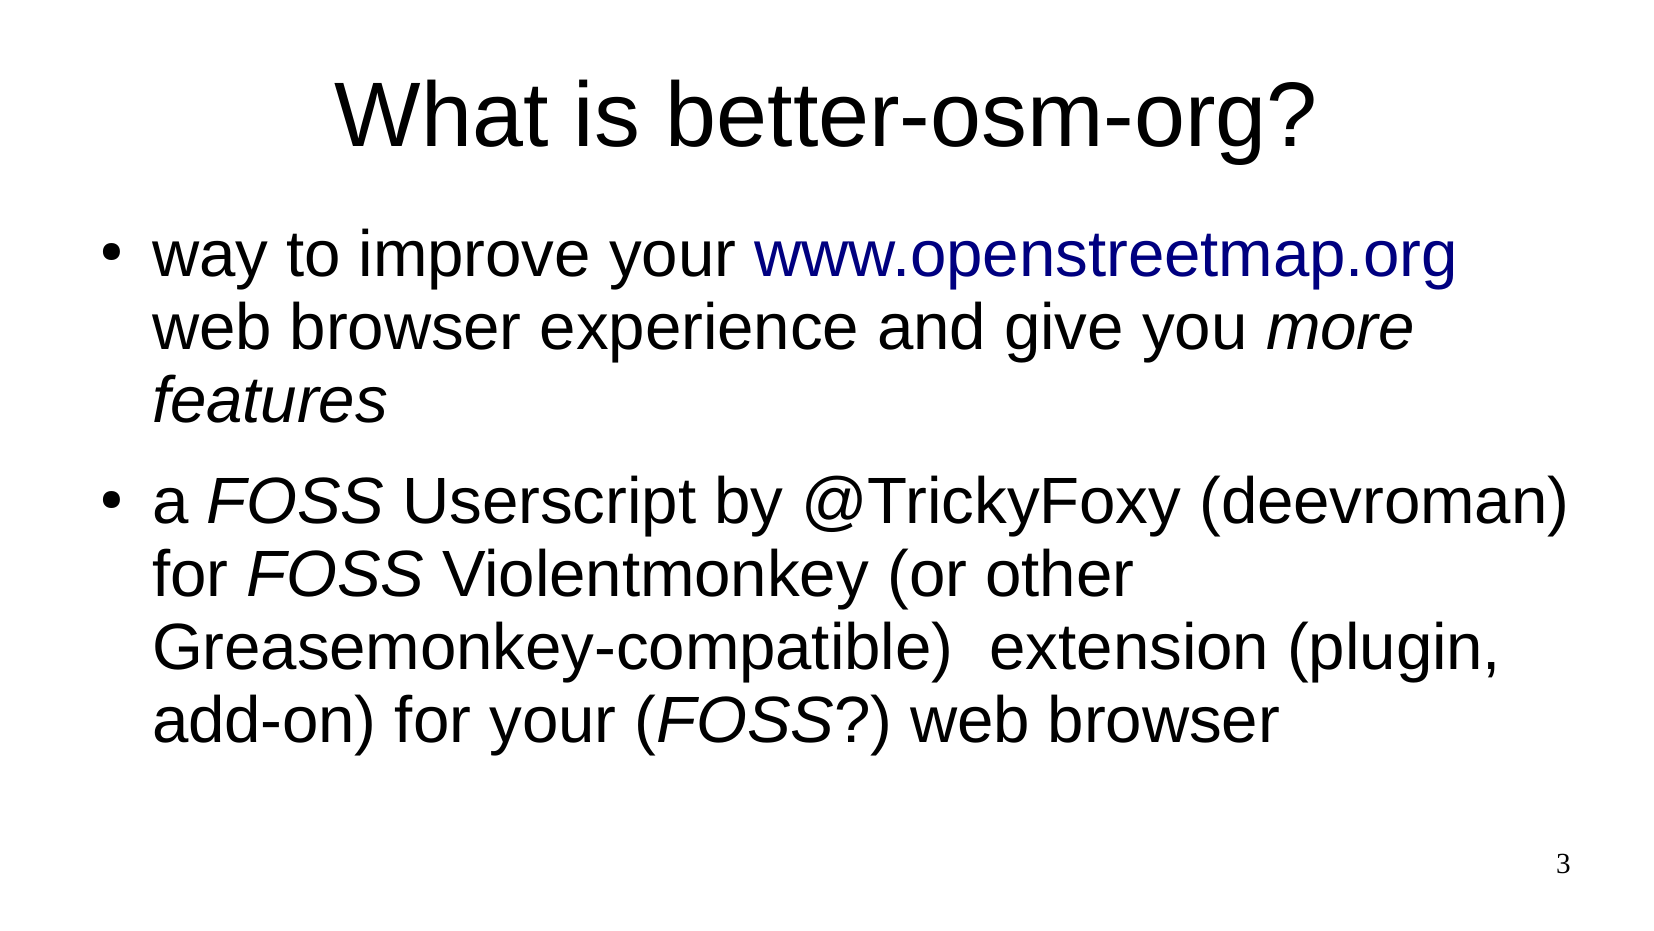

# What is better-osm-org?
way to improve your www.openstreetmap.org web browser experience and give you more features
a FOSS Userscript by @TrickyFoxy (deevroman) for FOSS Violentmonkey (or other Greasemonkey-compatible) extension (plugin, add-on) for your (FOSS?) web browser
3